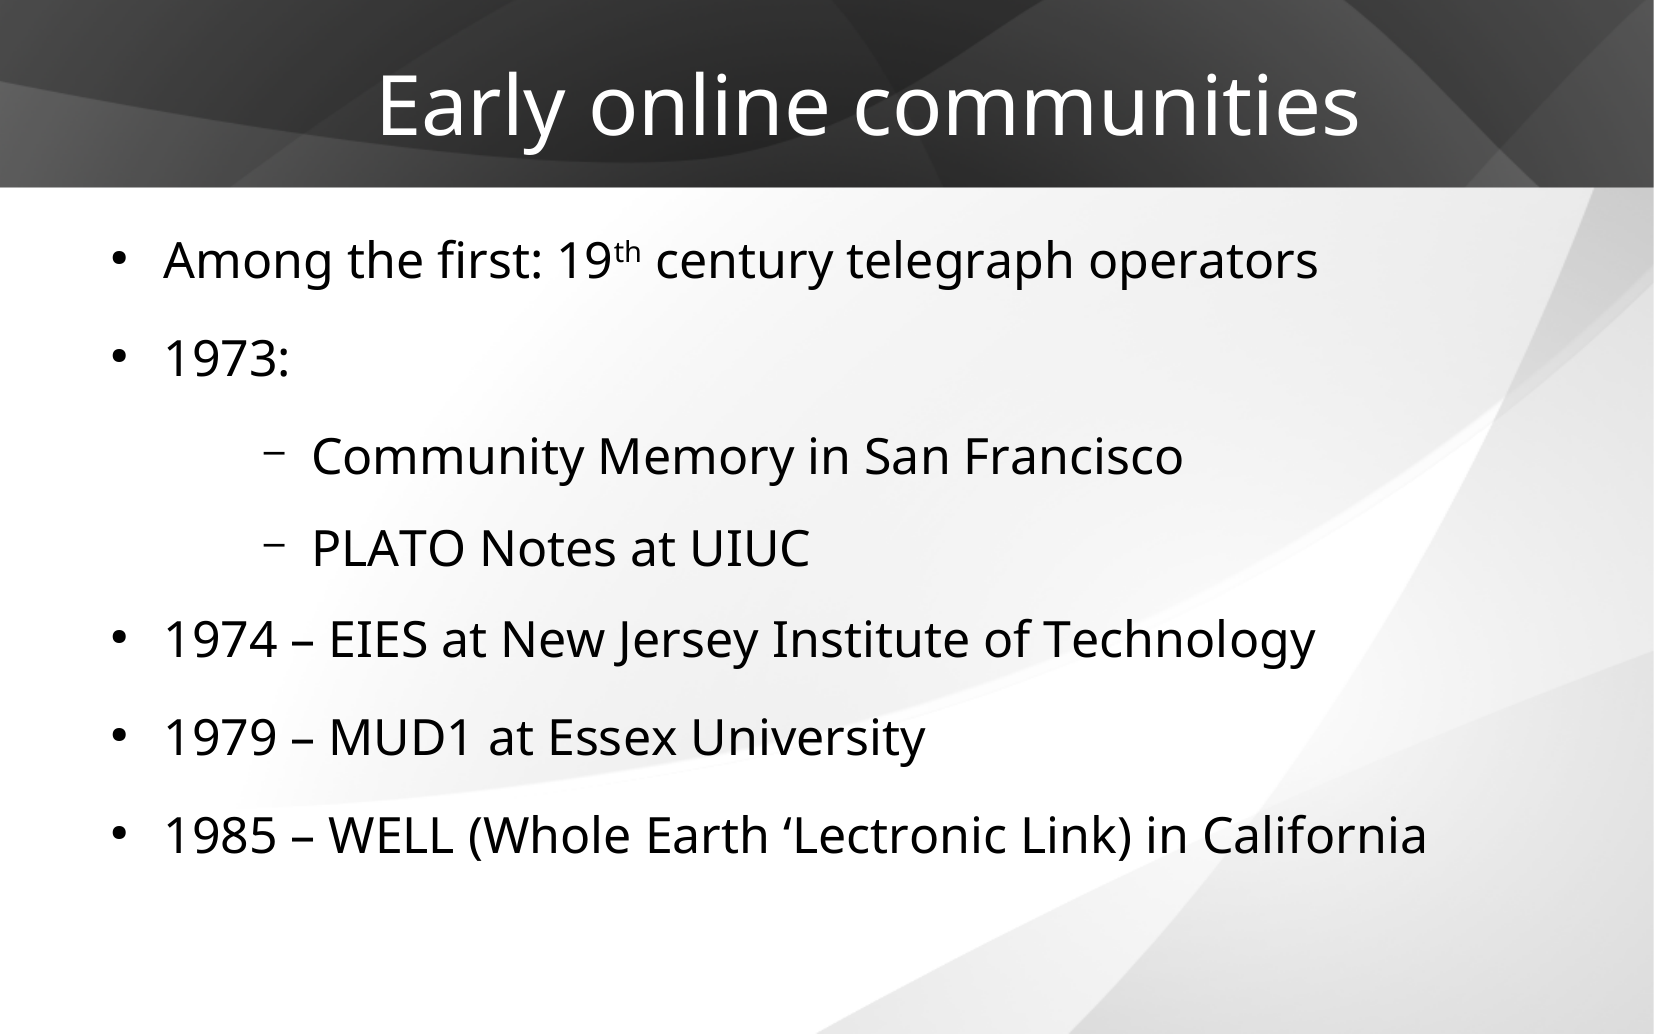

# Early online communities
Among the first: 19th century telegraph operators
1973:
Community Memory in San Francisco
PLATO Notes at UIUC
1974 – EIES at New Jersey Institute of Technology
1979 – MUD1 at Essex University
1985 – WELL (Whole Earth ‘Lectronic Link) in California